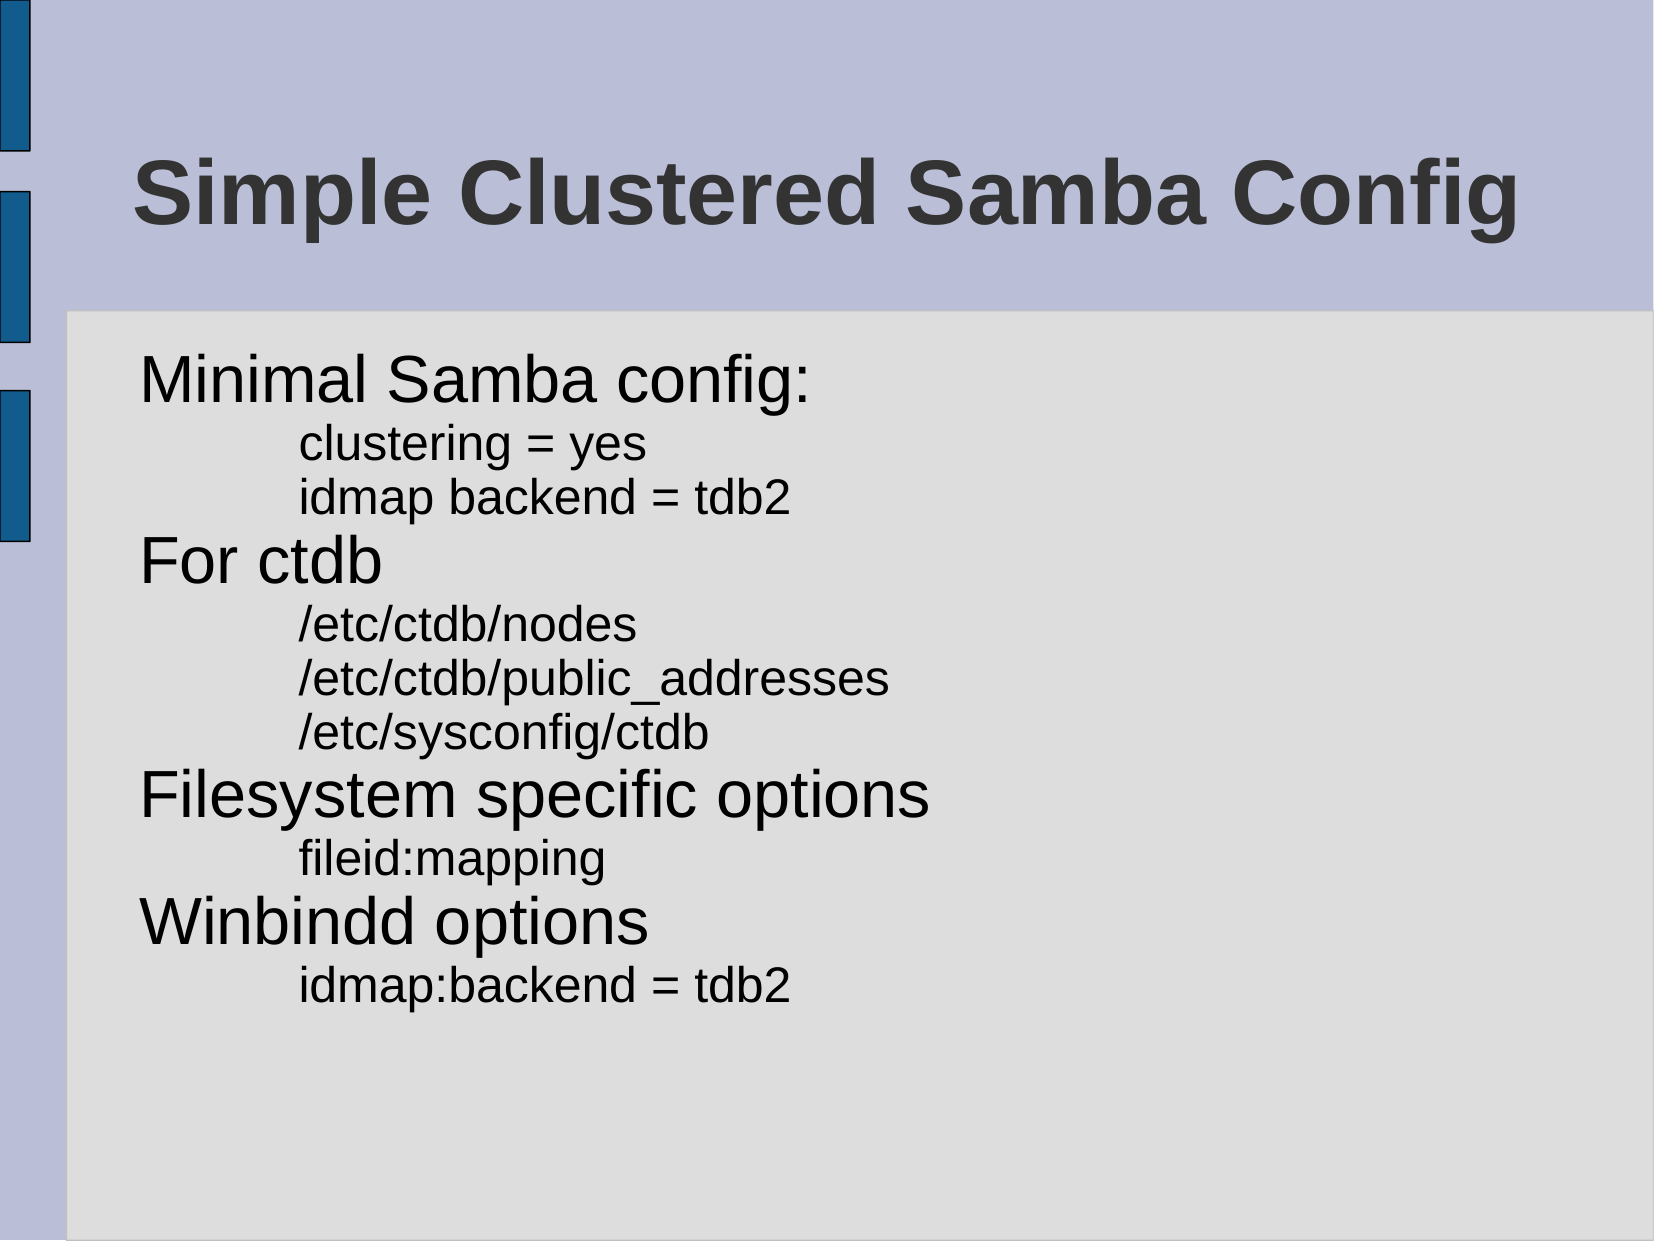

# Simple Clustered Samba Config
Minimal Samba config:
clustering = yes
idmap backend = tdb2
For ctdb
/etc/ctdb/nodes
/etc/ctdb/public_addresses
/etc/sysconfig/ctdb
Filesystem specific options
fileid:mapping
Winbindd options
idmap:backend = tdb2